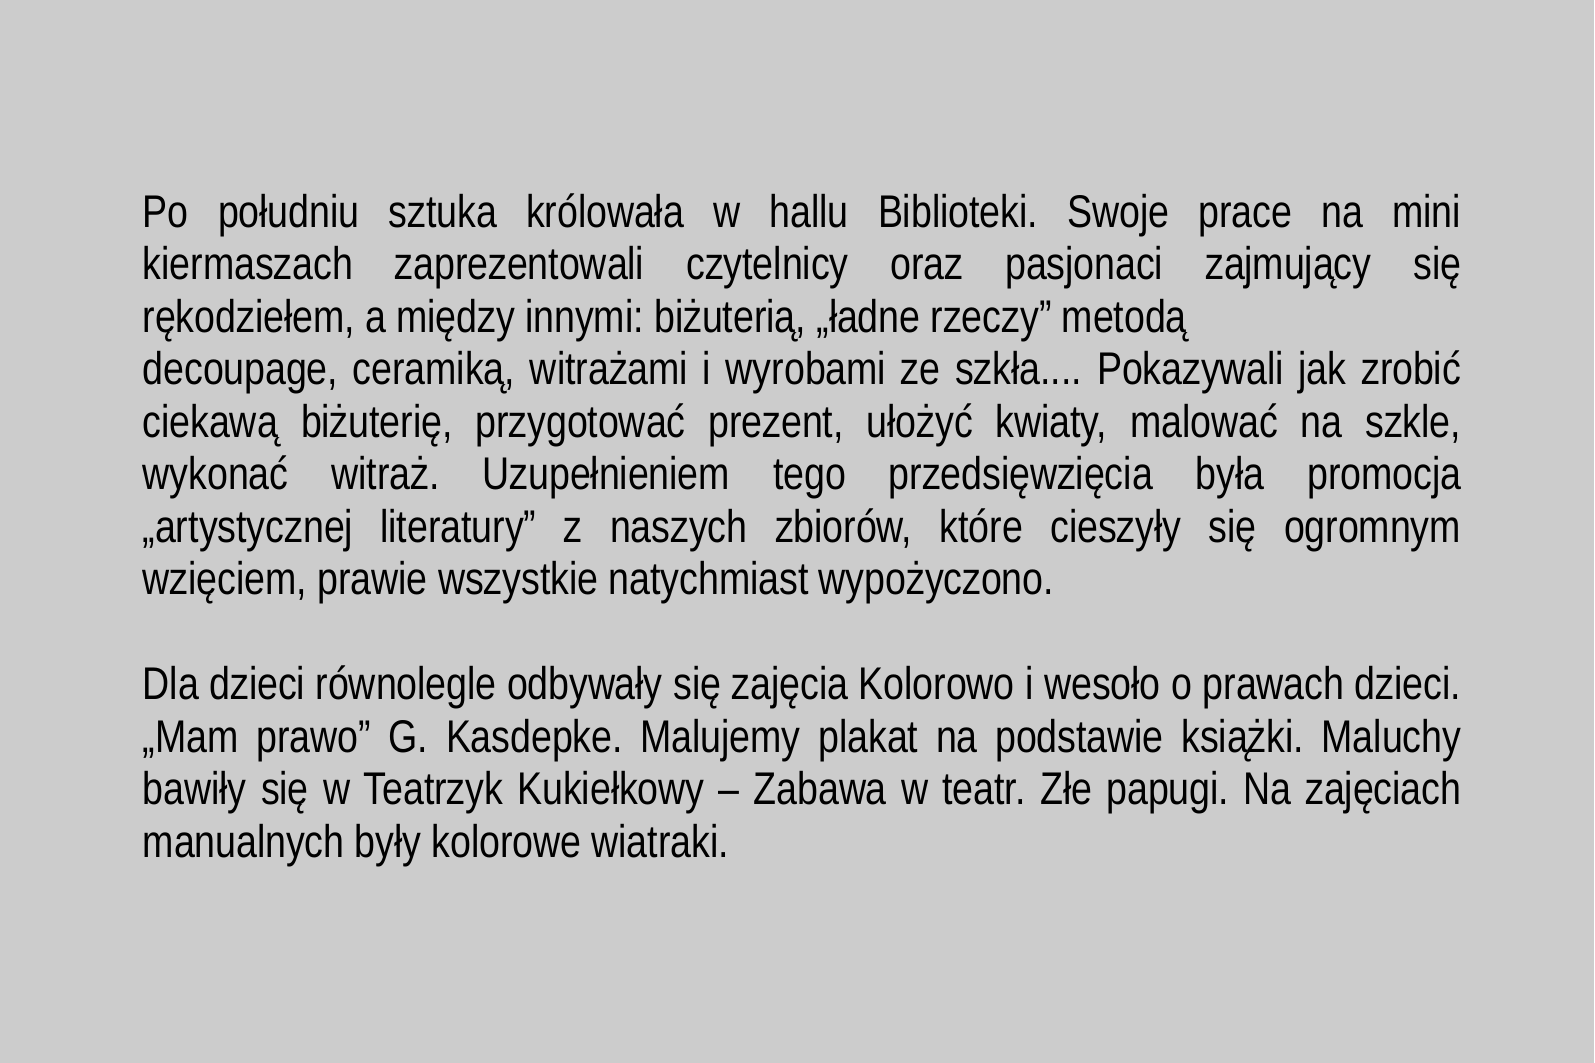

Po południu sztuka królowała w hallu Biblioteki. Swoje prace na mini kiermaszach zaprezentowali czytelnicy oraz pasjonaci zajmujący się rękodziełem, a między innymi: biżuterią, „ładne rzeczy” metodą
decoupage, ceramiką, witrażami i wyrobami ze szkła.... Pokazywali jak zrobić ciekawą biżuterię, przygotować prezent, ułożyć kwiaty, malować na szkle, wykonać witraż. Uzupełnieniem tego przedsięwzięcia była promocja „artystycznej literatury” z naszych zbiorów, które cieszyły się ogromnym wzięciem, prawie wszystkie natychmiast wypożyczono.
Dla dzieci równolegle odbywały się zajęcia Kolorowo i wesoło o prawach dzieci. „Mam prawo” G. Kasdepke. Malujemy plakat na podstawie książki. Maluchy bawiły się w Teatrzyk Kukiełkowy – Zabawa w teatr. Złe papugi. Na zajęciach manualnych były kolorowe wiatraki.